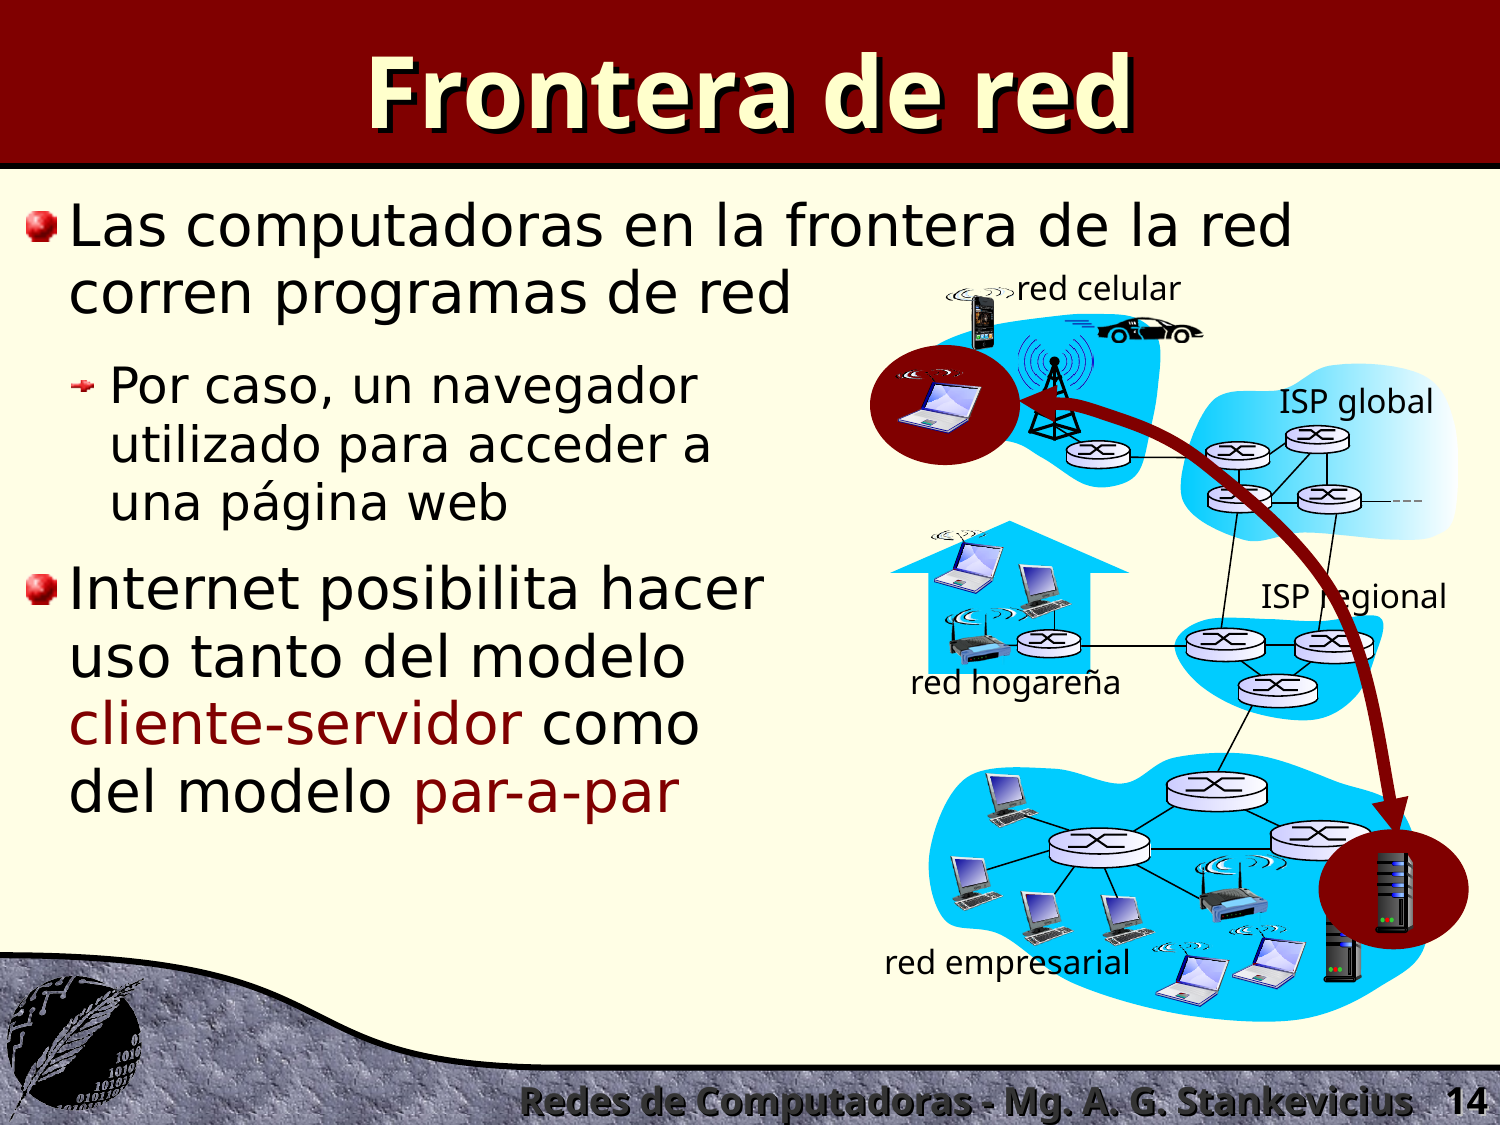

# Frontera de red
Las computadoras en la frontera de la red corren programas de red
Por caso, un navegador
utilizado para acceder a
una página web
Internet posibilita hacer
uso tanto del modelo
cliente-servidor como
del modelo par-a-par
red celular
ISP global
ISP regional
red hogareña
red empresarial
14